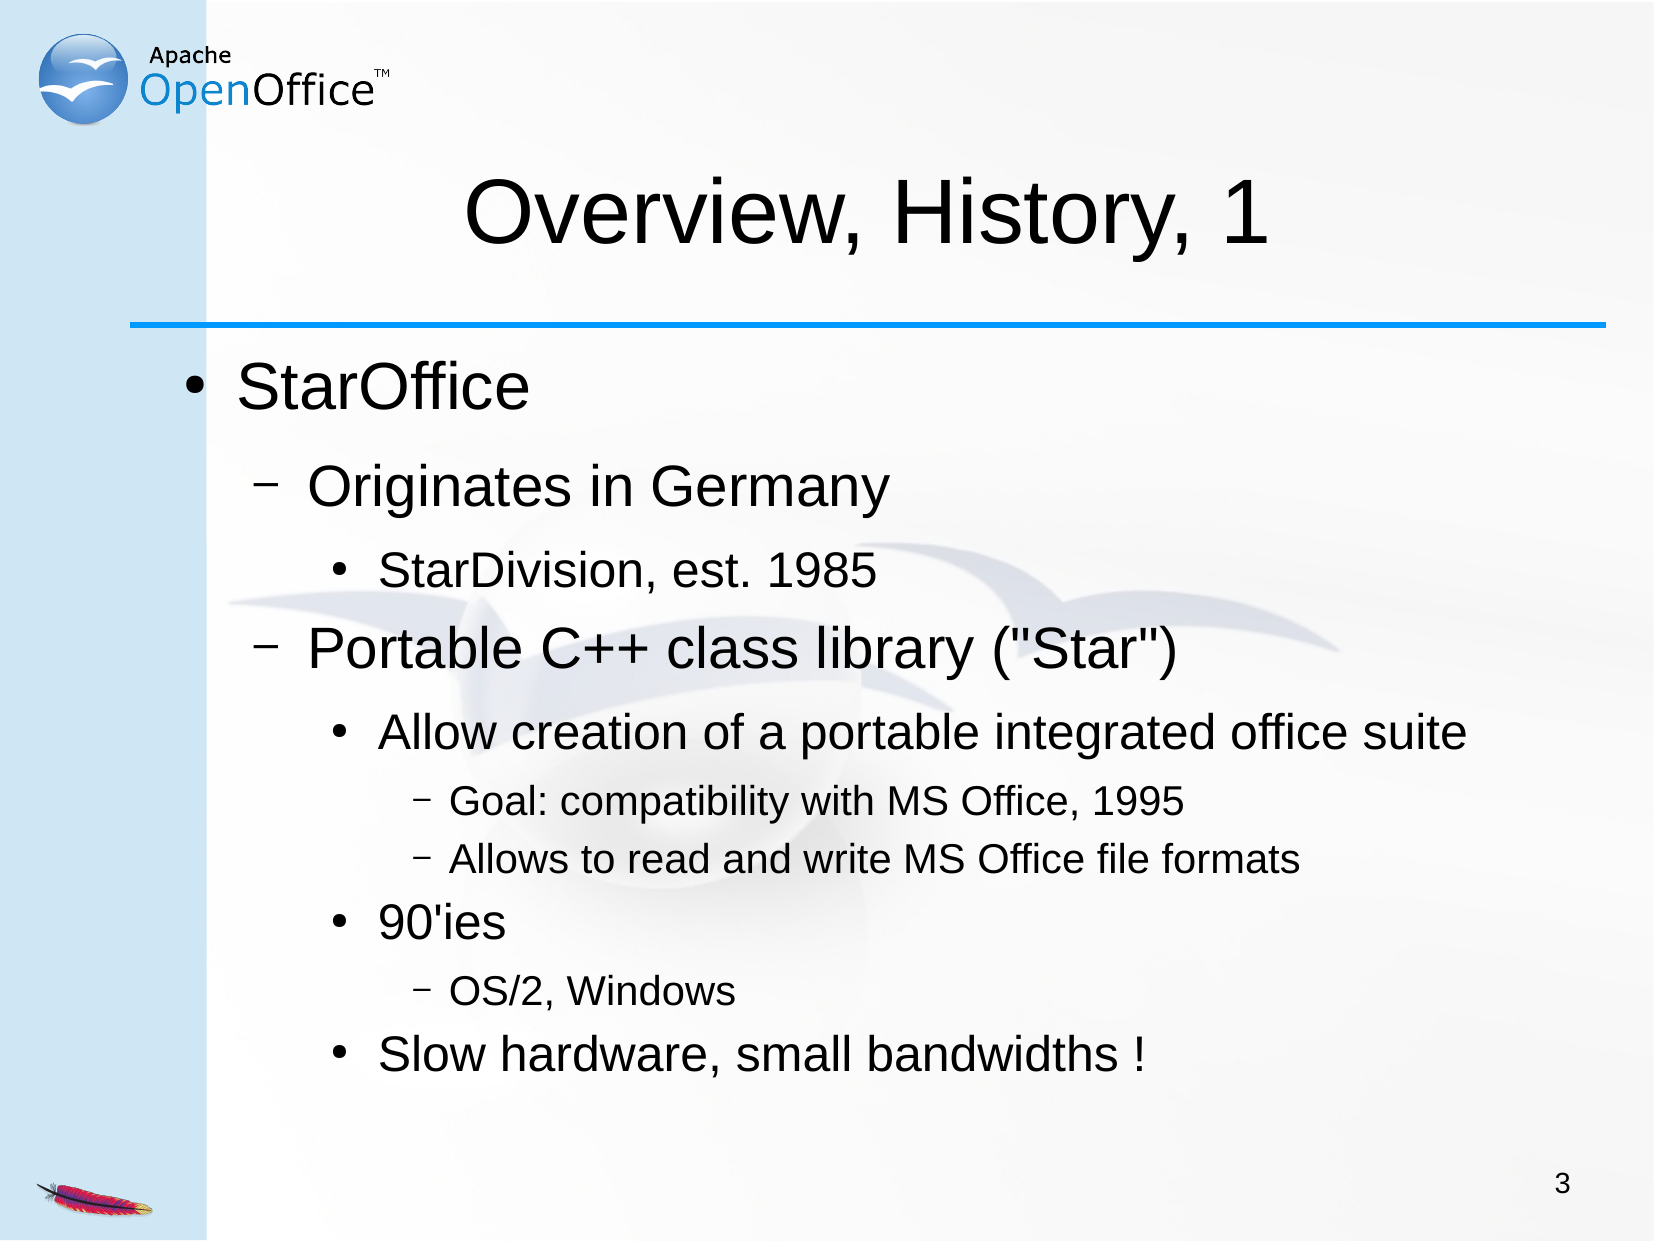

# Overview, History, 1
StarOffice
Originates in Germany
StarDivision, est. 1985
Portable C++ class library ("Star")
Allow creation of a portable integrated office suite
Goal: compatibility with MS Office, 1995
Allows to read and write MS Office file formats
90'ies
OS/2, Windows
Slow hardware, small bandwidths !
3